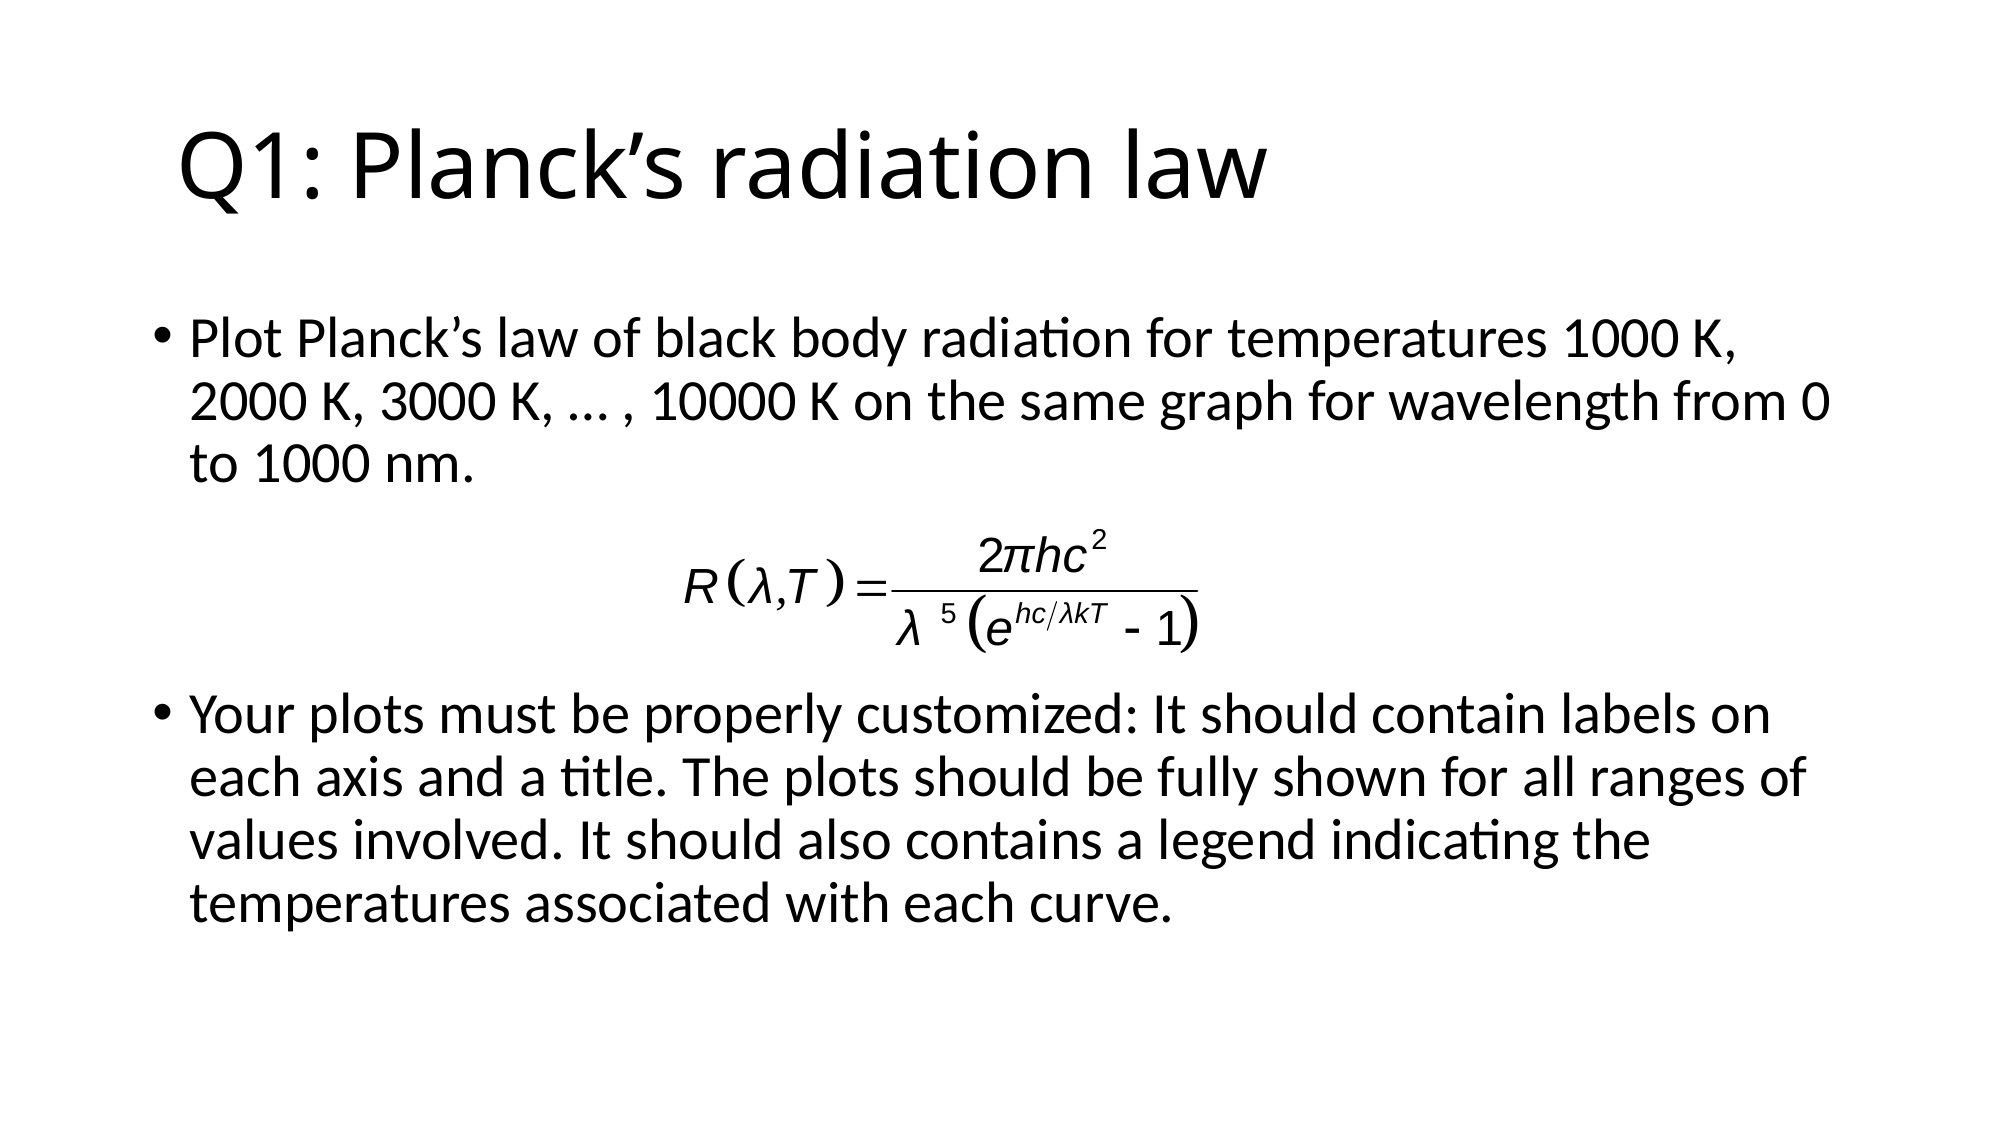

# Q1: Planck’s radiation law
Plot Planck’s law of black body radiation for temperatures 1000 K, 2000 K, 3000 K, … , 10000 K on the same graph for wavelength from 0 to 1000 nm.
Your plots must be properly customized: It should contain labels on each axis and a title. The plots should be fully shown for all ranges of values involved. It should also contains a legend indicating the temperatures associated with each curve.